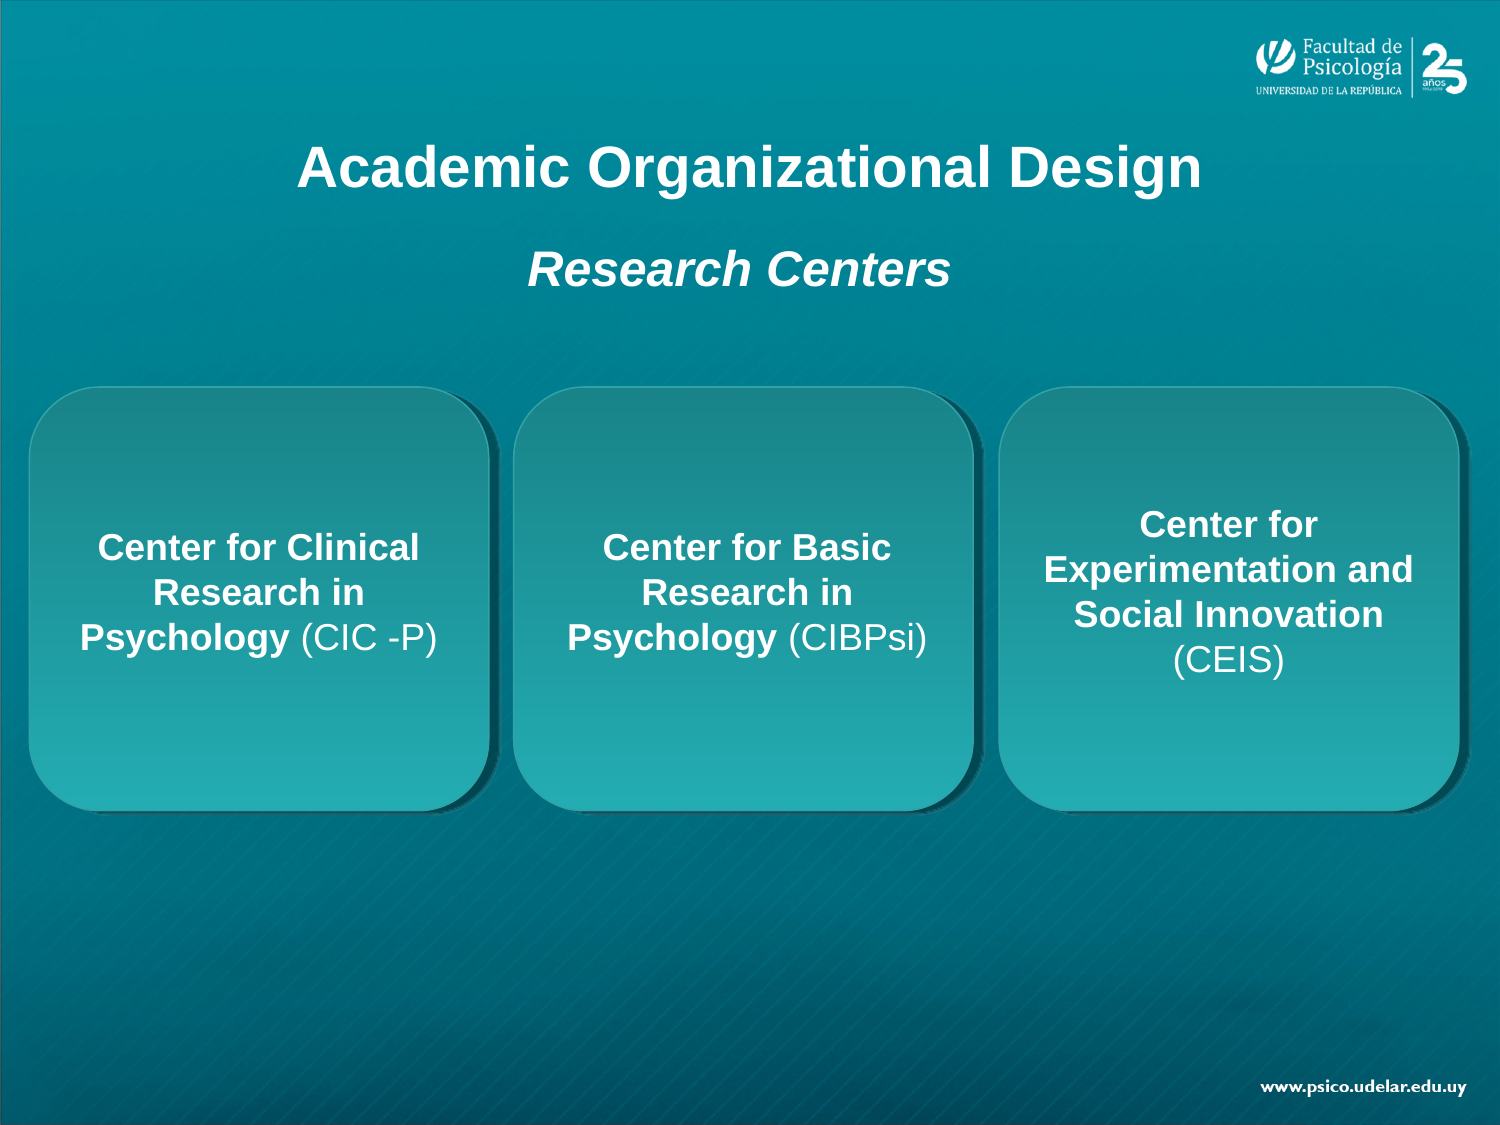

# Academic Organizational Design
Research Centers
Center for Clinical Research in Psychology (CIC -P)
Center for Basic Research in Psychology (CIBPsi)
Center for Experimentation and Social Innovation (CEIS)